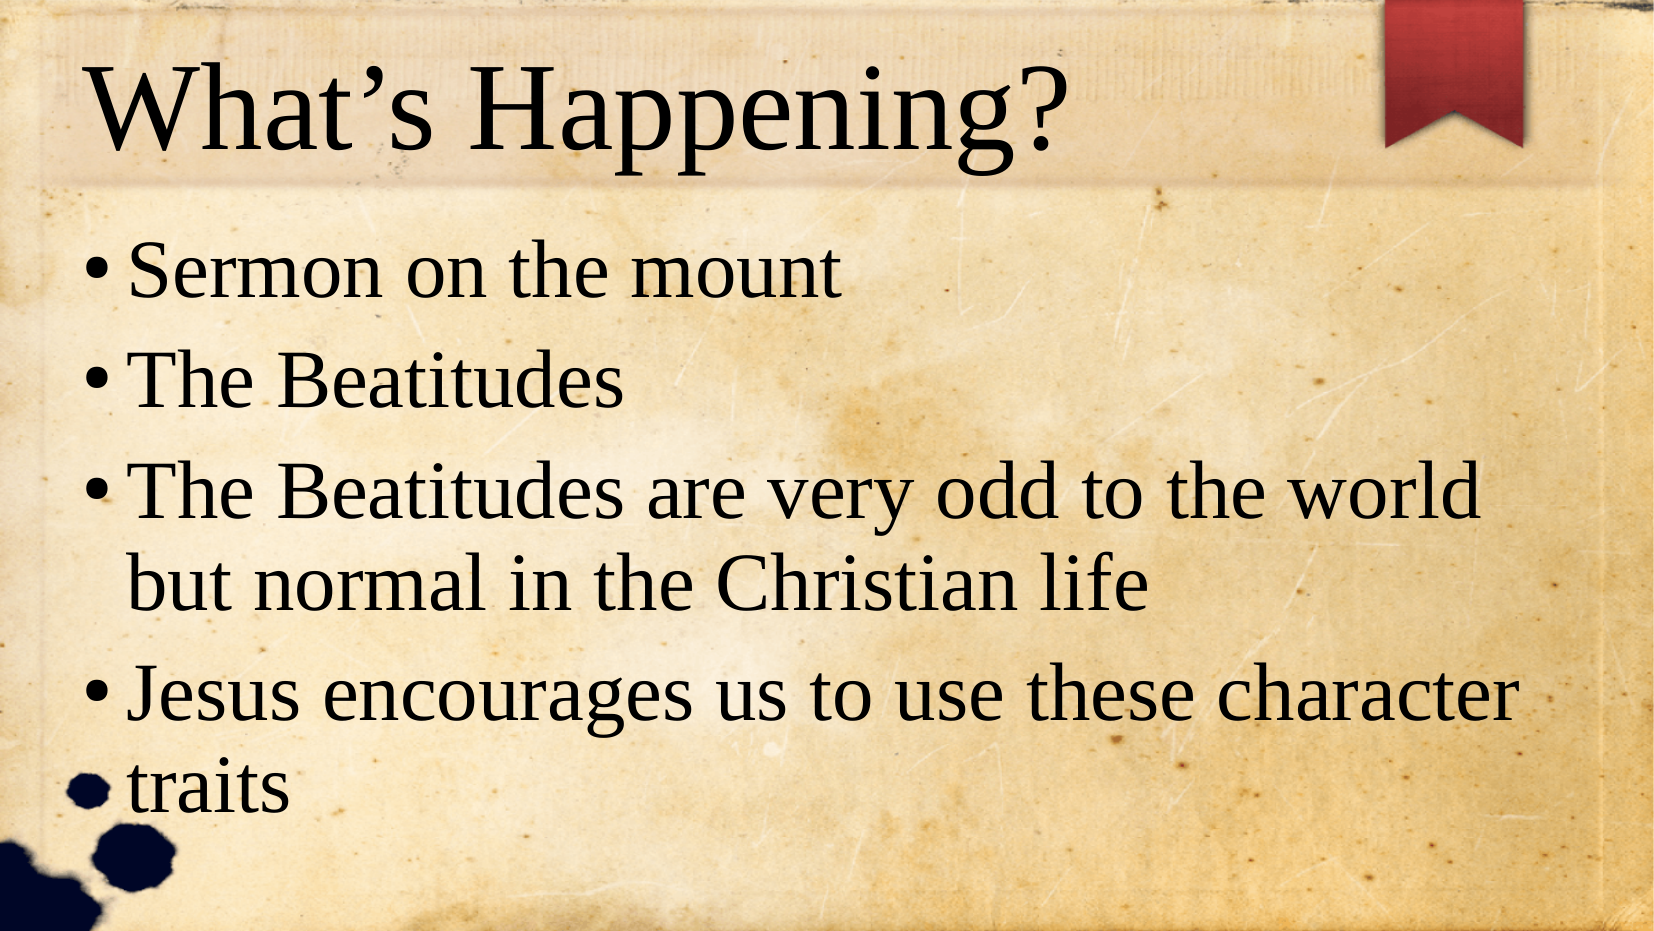

# What’s Happening?
Sermon on the mount
The Beatitudes
The Beatitudes are very odd to the world but normal in the Christian life
Jesus encourages us to use these character traits